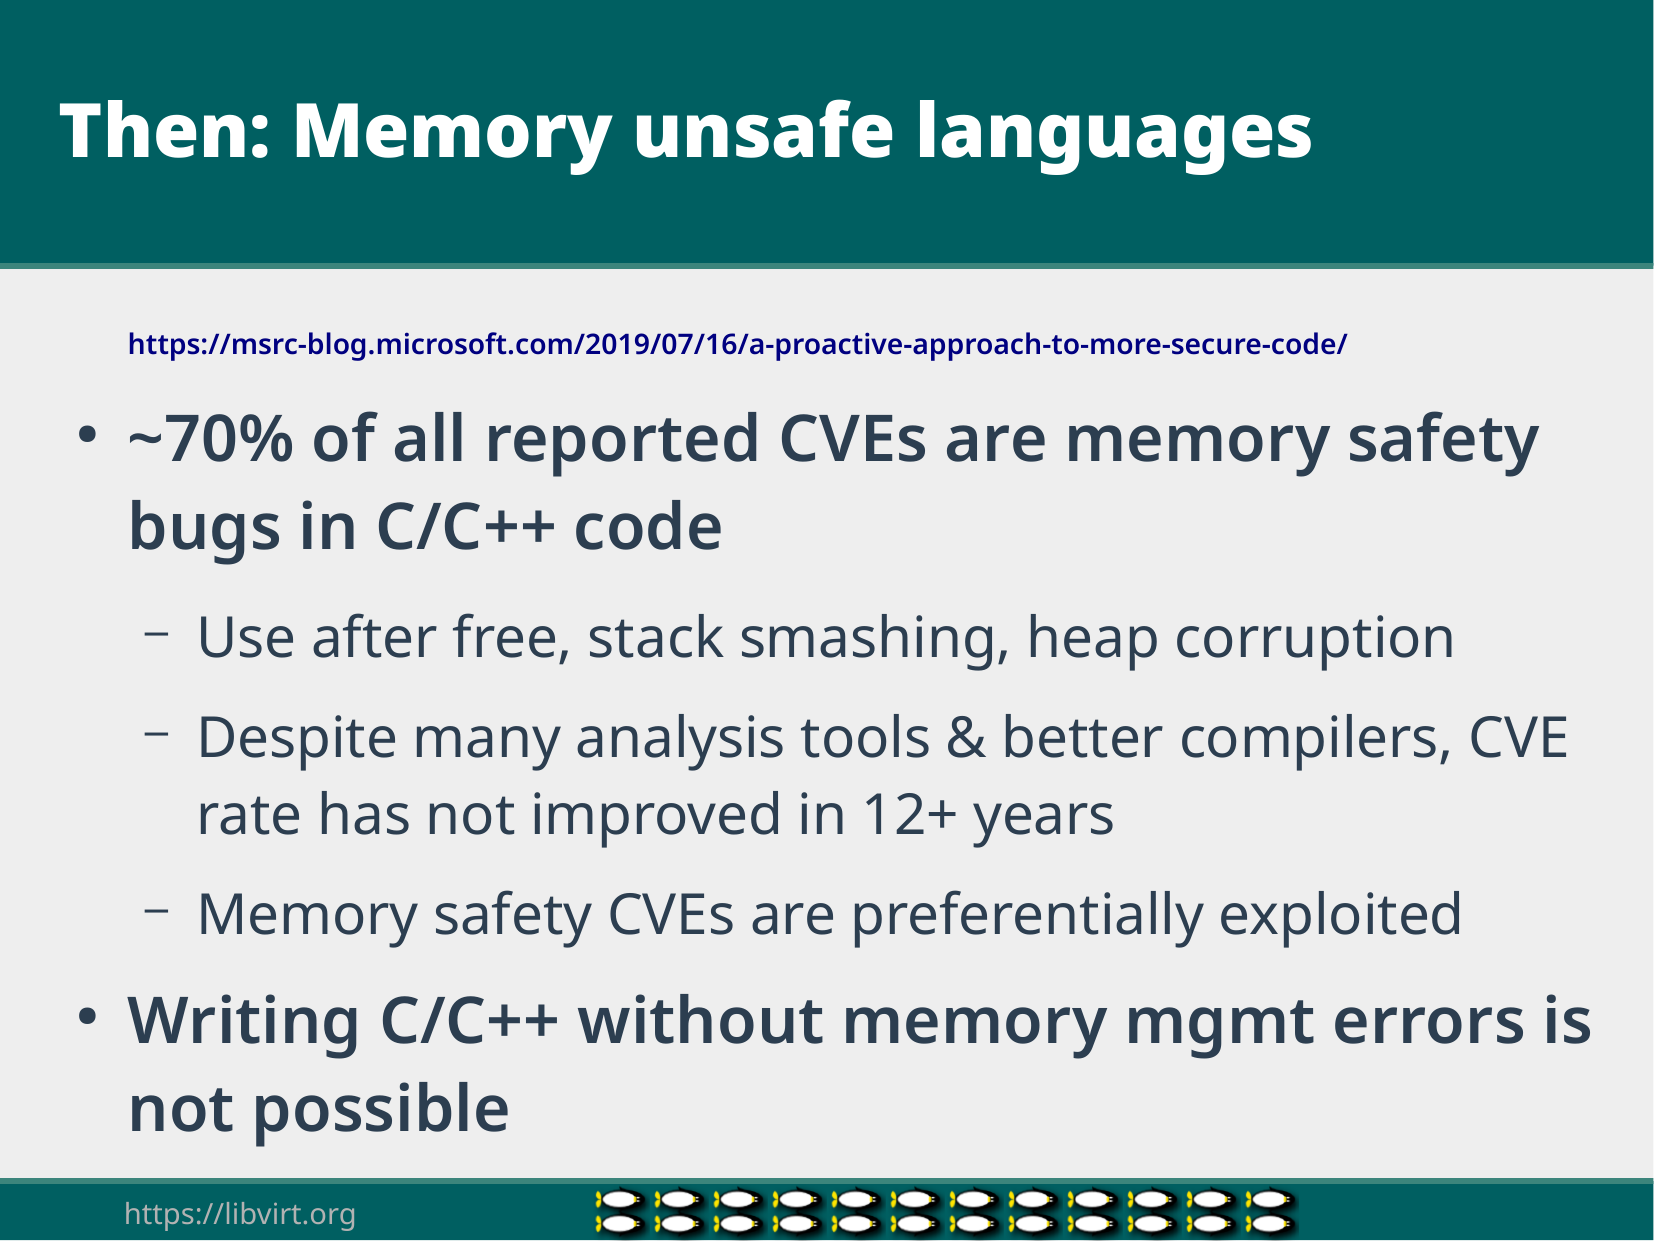

# Then: Memory unsafe languages
https://msrc-blog.microsoft.com/2019/07/16/a-proactive-approach-to-more-secure-code/
~70% of all reported CVEs are memory safety bugs in C/C++ code
Use after free, stack smashing, heap corruption
Despite many analysis tools & better compilers, CVE rate has not improved in 12+ years
Memory safety CVEs are preferentially exploited
Writing C/C++ without memory mgmt errors is not possible
https://libvirt.org